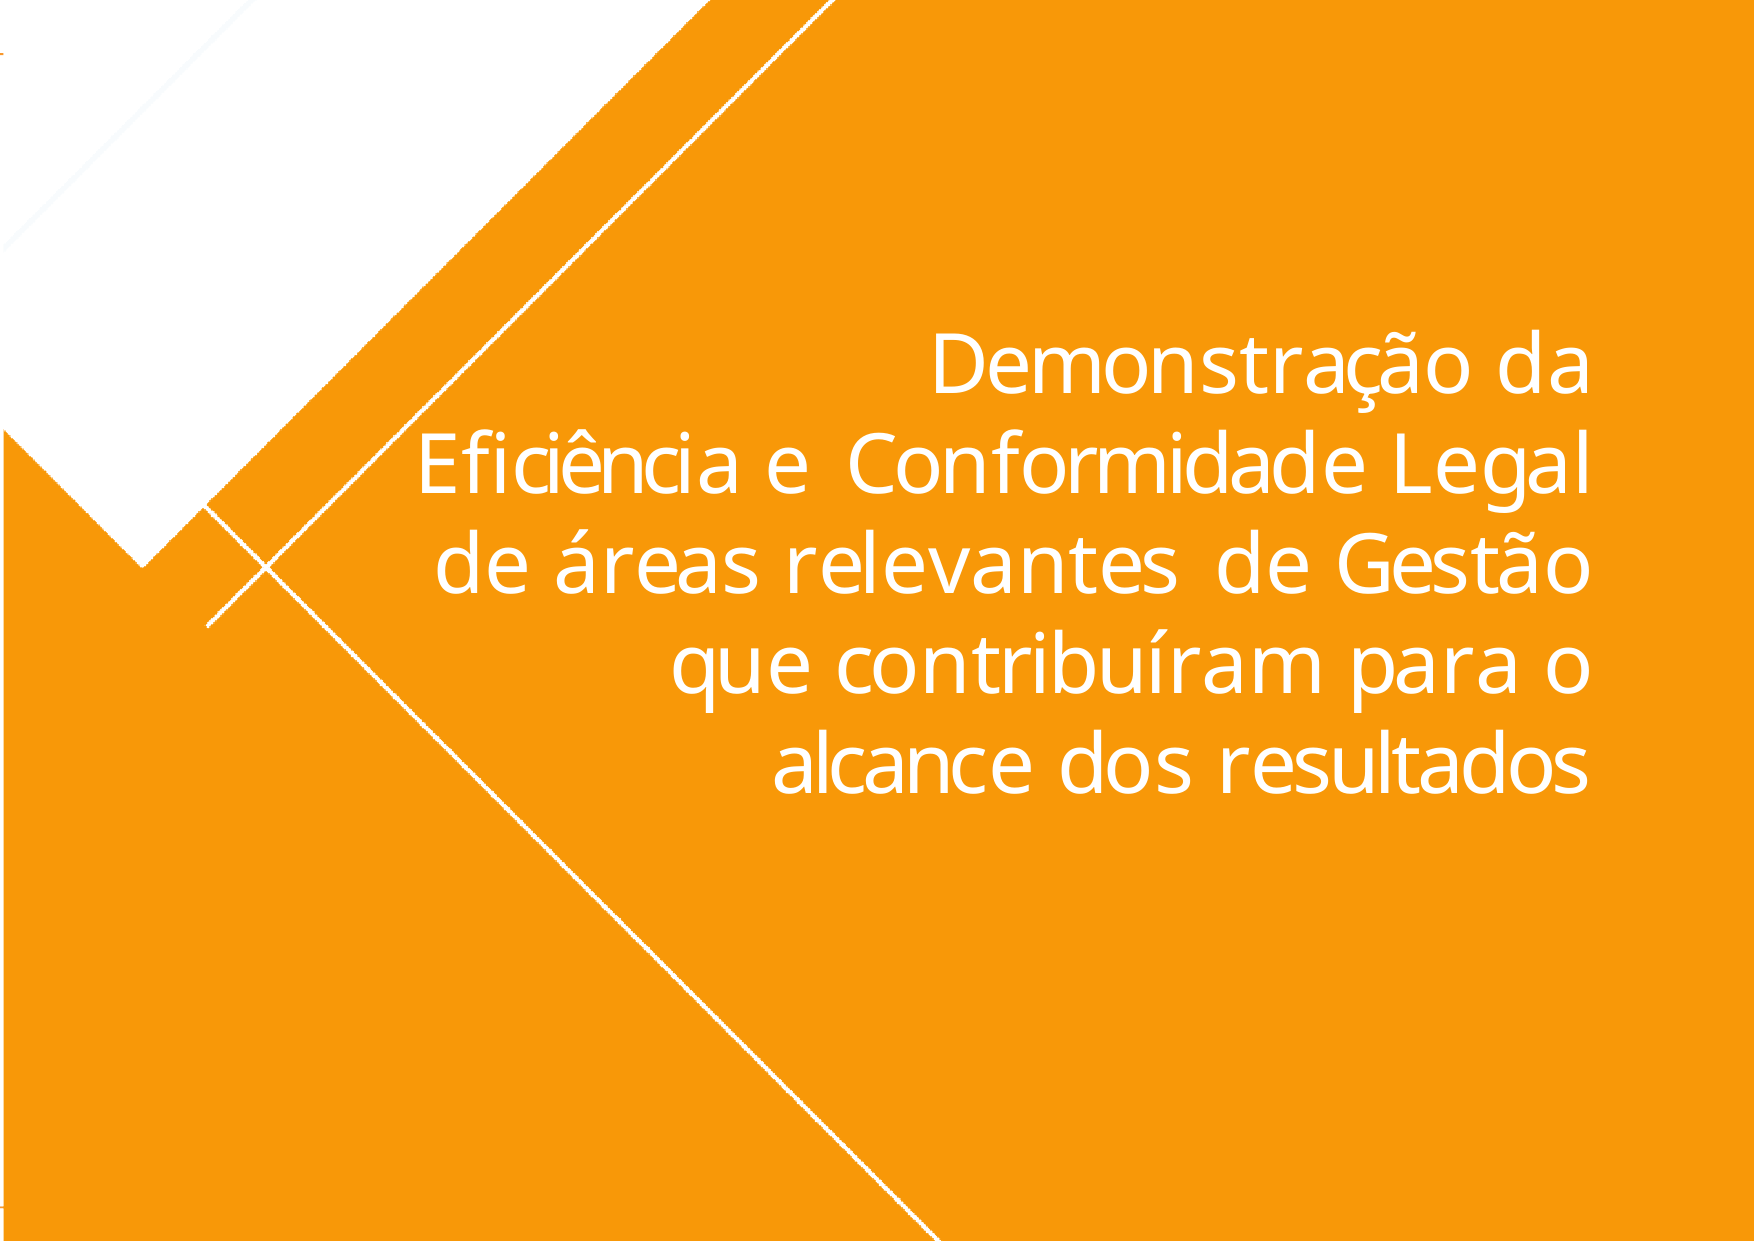

# Demonstração da Eficiência e Conformidade Legal de áreas relevantes de Gestão que contribuíram para o
alcance dos resultados
Relatório de Gestão 2019	45